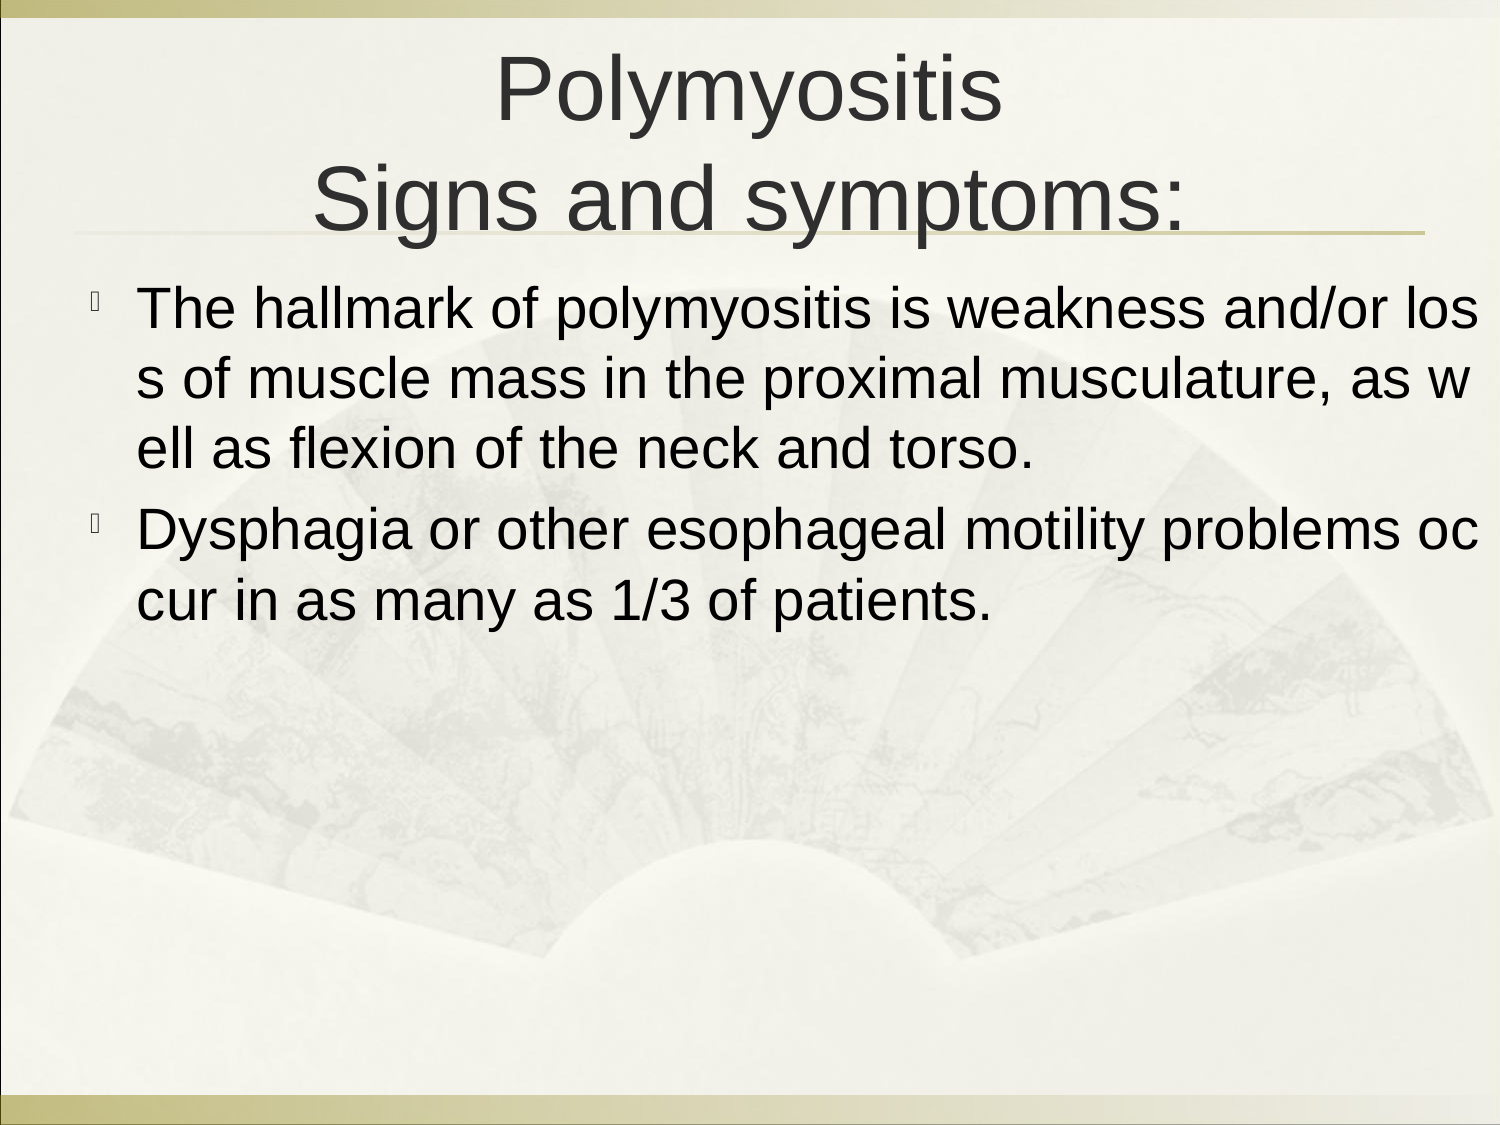

# Polymyositis Signs and symptoms:
The hallmark of polymyositis is weakness and/or loss of muscle mass in the proximal musculature, as well as flexion of the neck and torso.
Dysphagia or other esophageal motility problems occur in as many as 1/3 of patients.